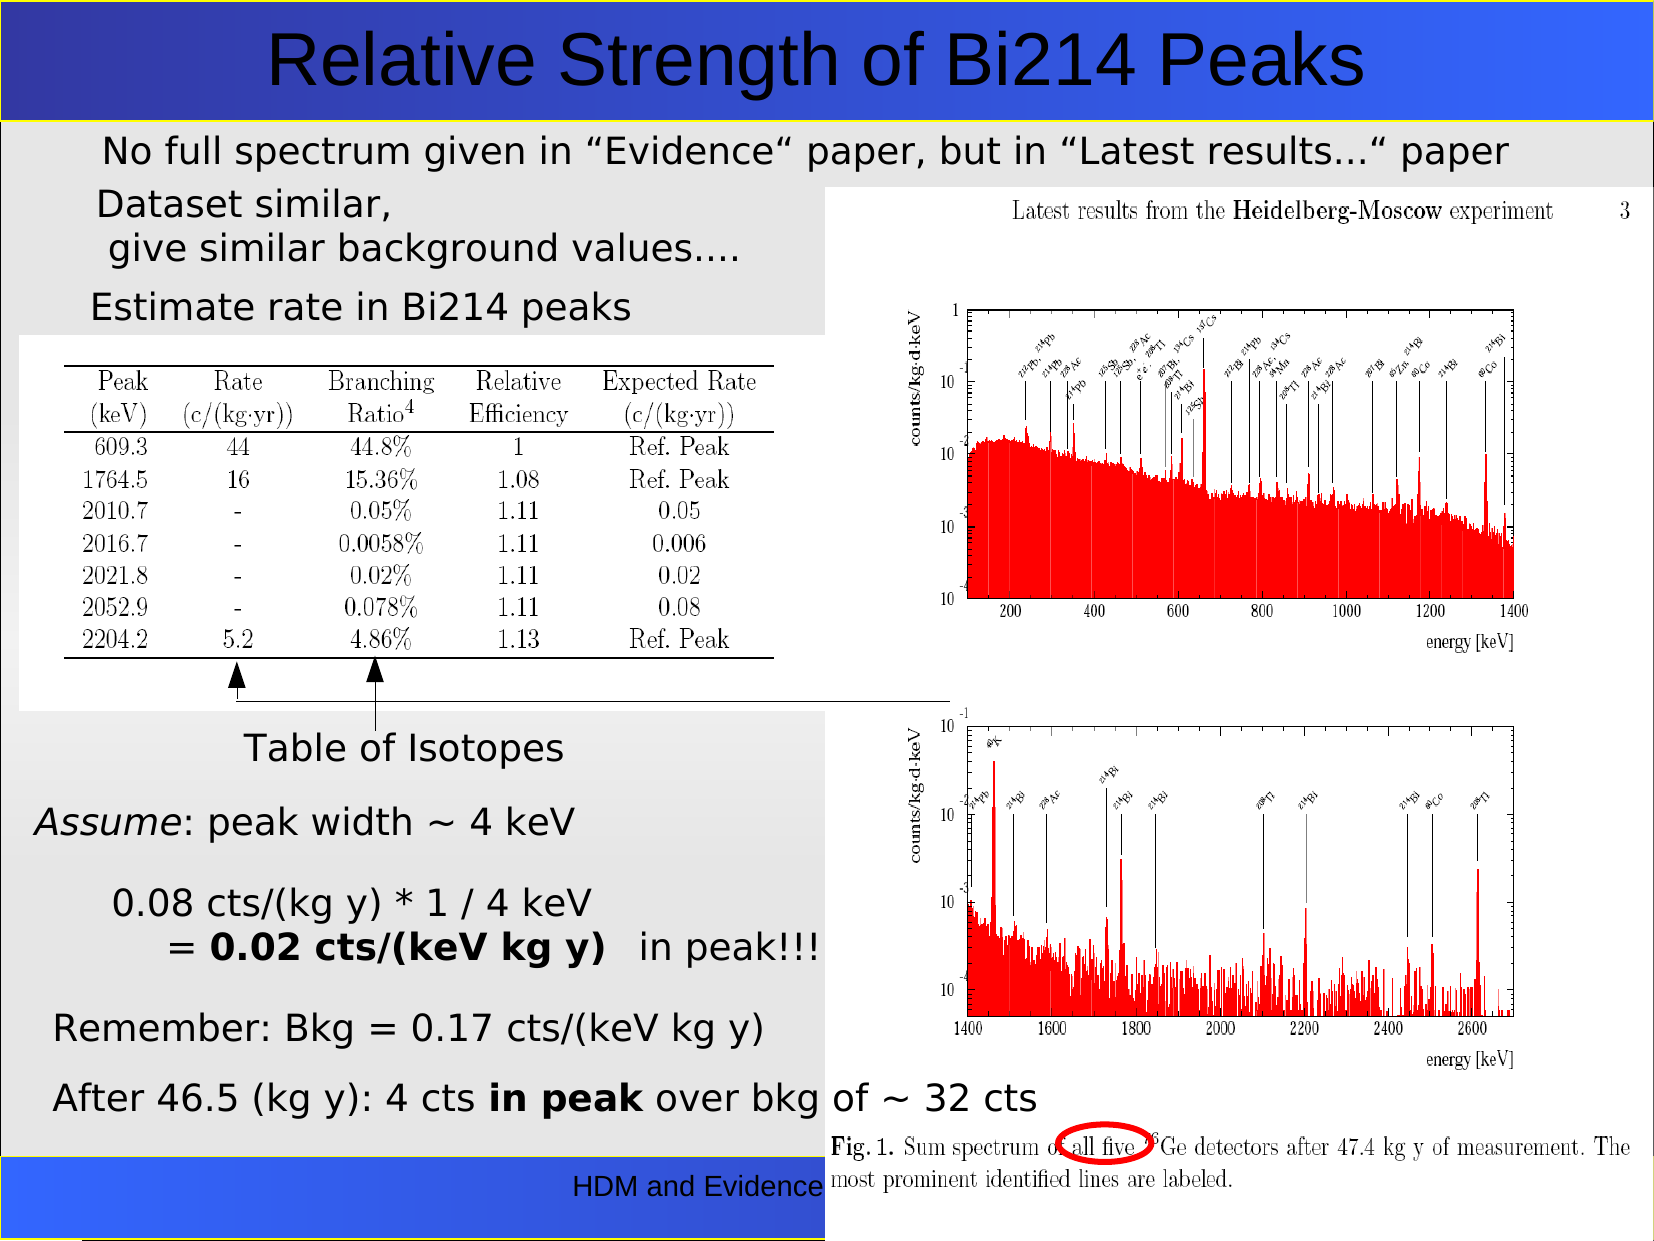

# Relative Strength of Bi214 Peaks
 No full spectrum given in “Evidence“ paper, but in “Latest results...“ paper
 Dataset similar,
 give similar background values....
Estimate rate in Bi214 peaks
Table of Isotopes
Assume: peak width ~ 4 keV
0.08 cts/(kg y) * 1 / 4 keV
= 0.02 cts/(keV kg y)
in peak!!!
Remember: Bkg = 0.17 cts/(keV kg y)
After 46.5 (kg y): 4 cts in peak over bkg of ~ 32 cts
22